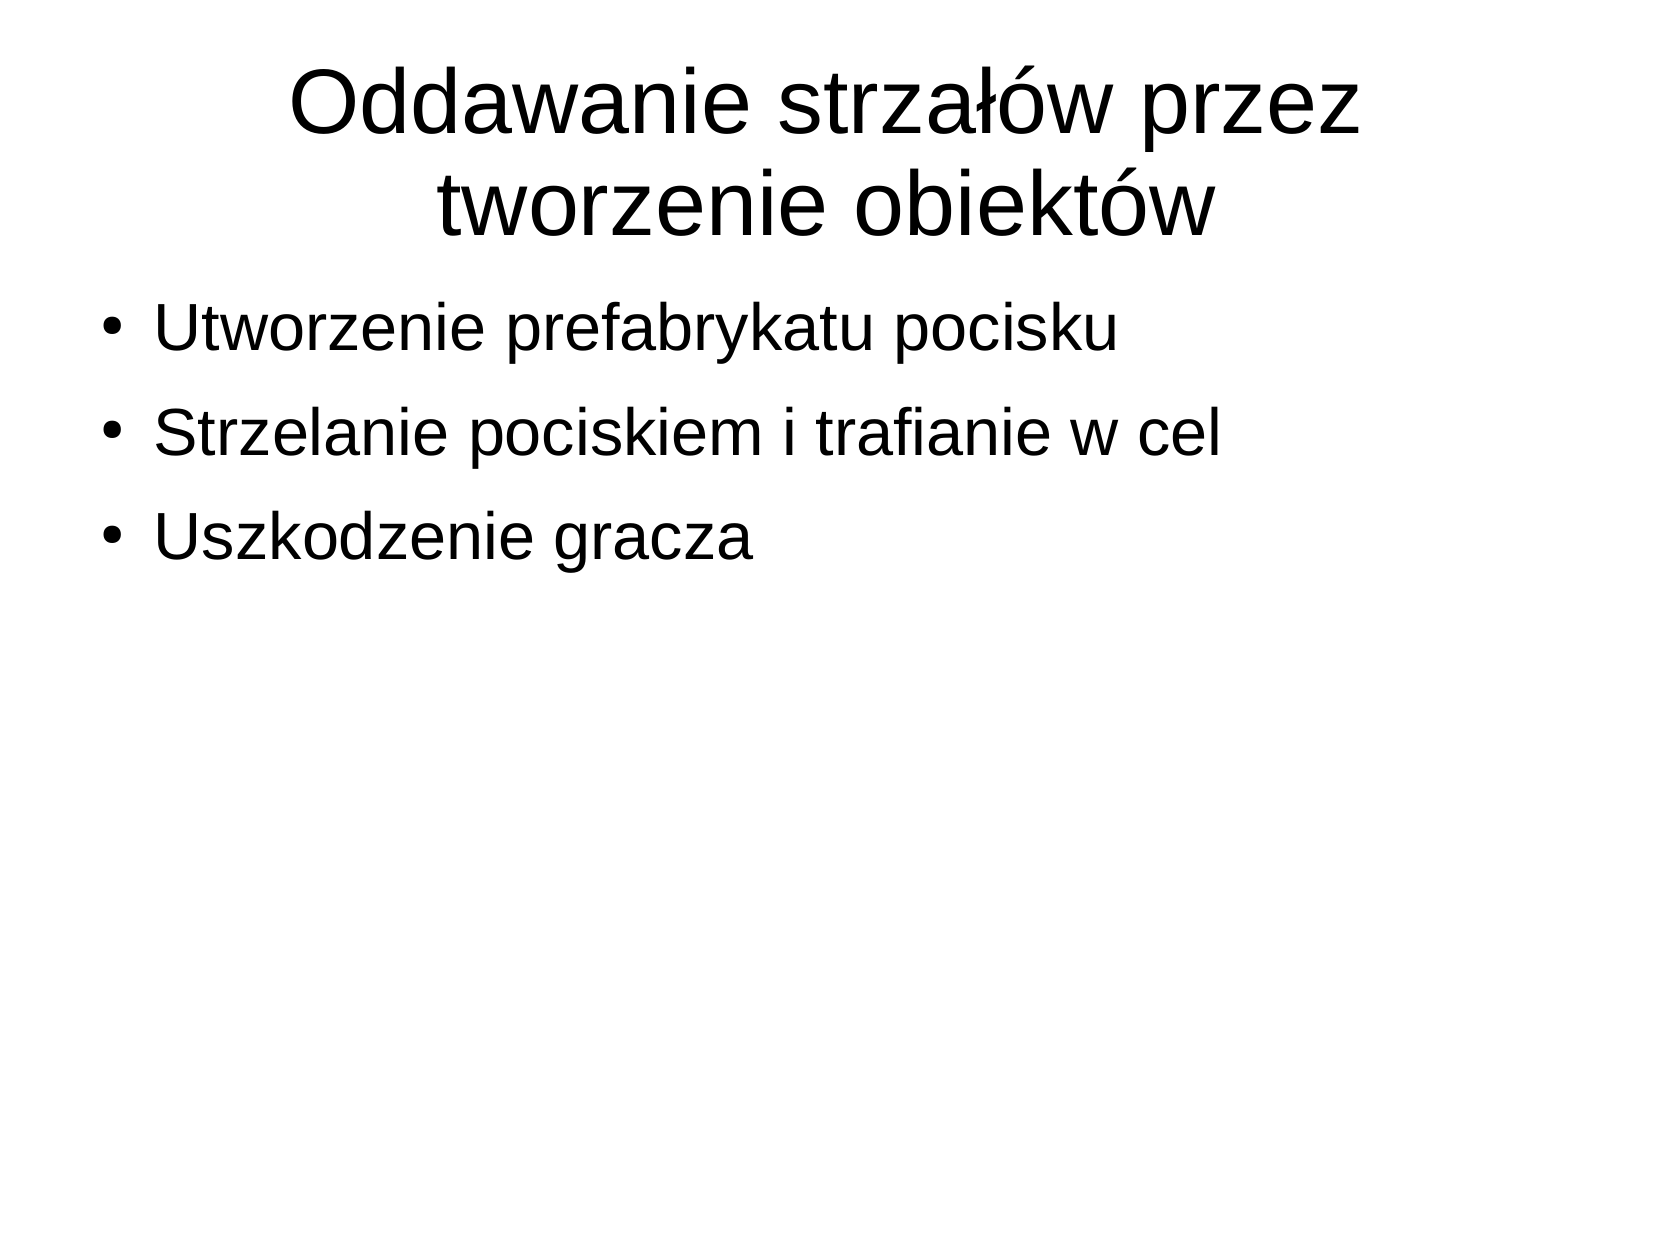

# Oddawanie strzałów przez tworzenie obiektów
Utworzenie prefabrykatu pocisku
Strzelanie pociskiem i trafianie w cel
Uszkodzenie gracza